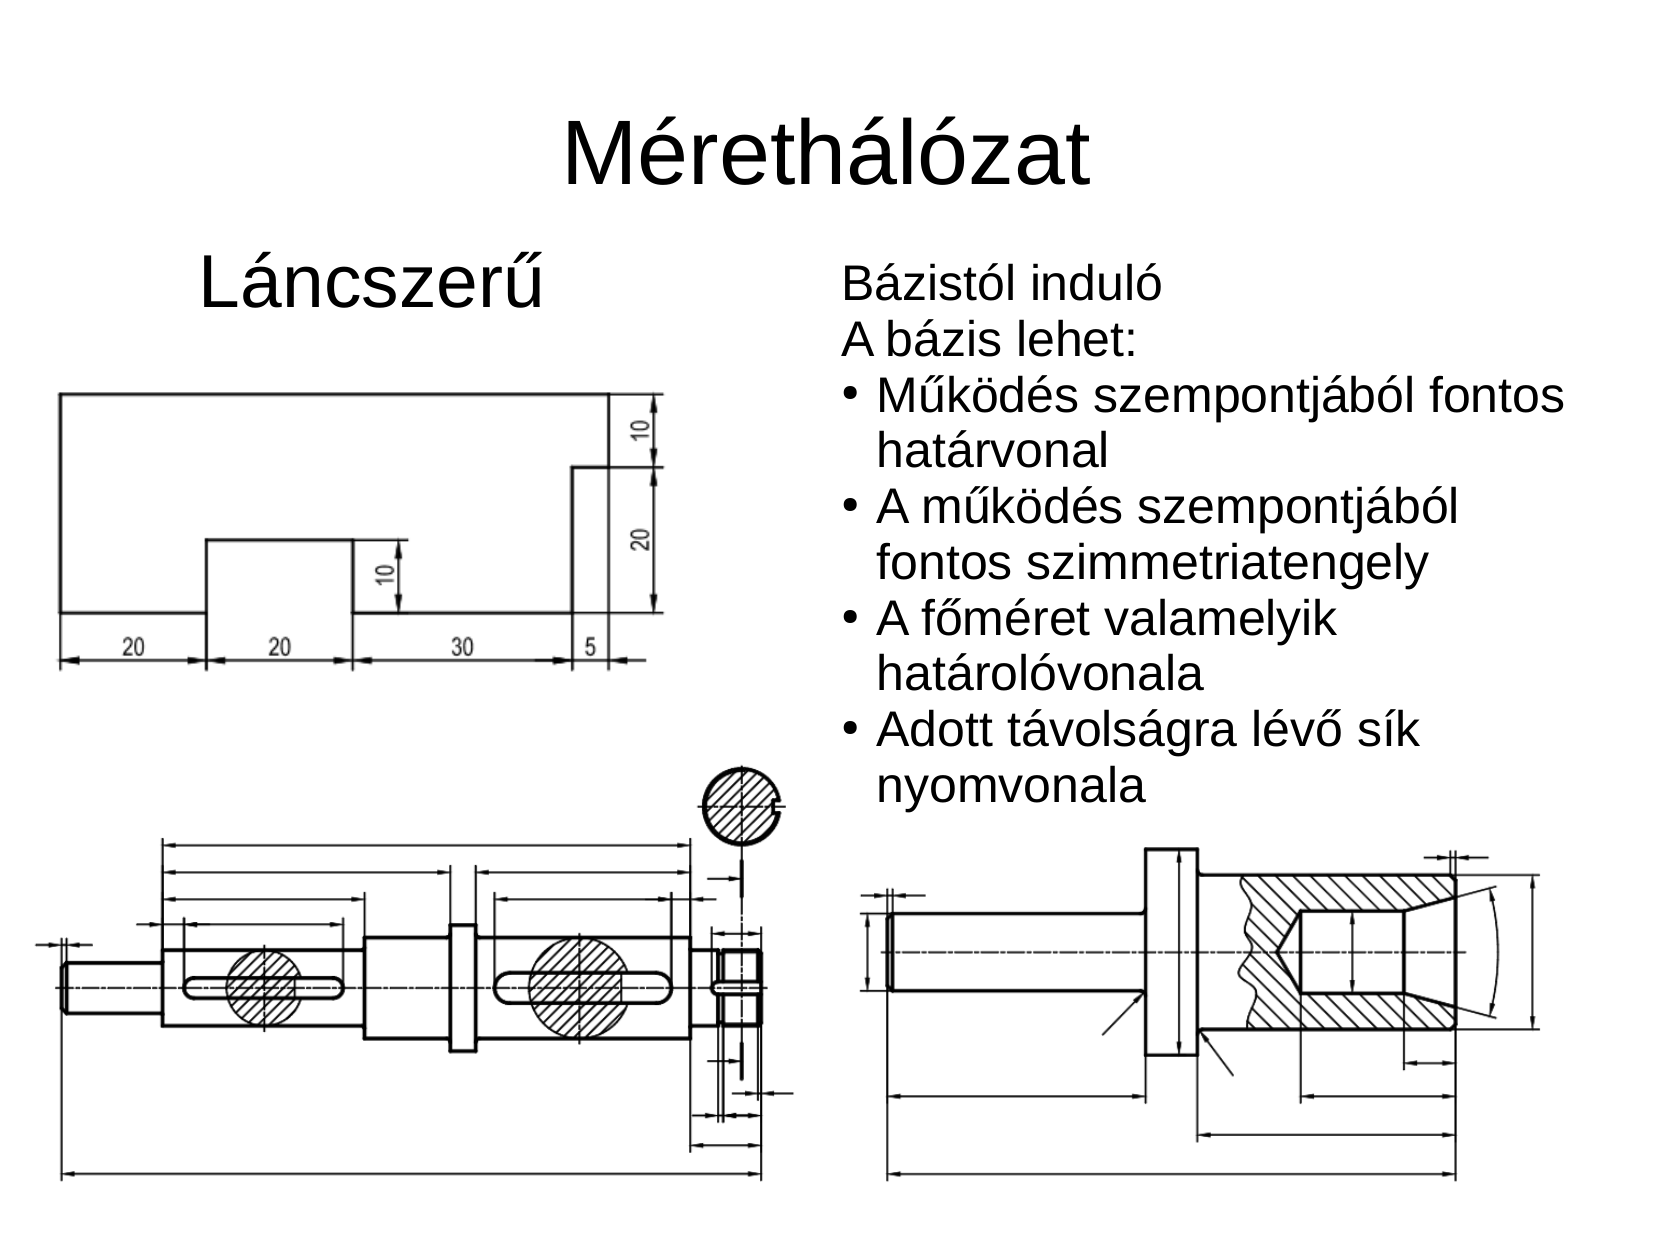

# Mérethálózat
Láncszerű
Bázistól induló
A bázis lehet:
Működés szempontjából fontos határvonal
A működés szempontjából fontos szimmetriatengely
A főméret valamelyik határolóvonala
Adott távolságra lévő sík nyomvonala